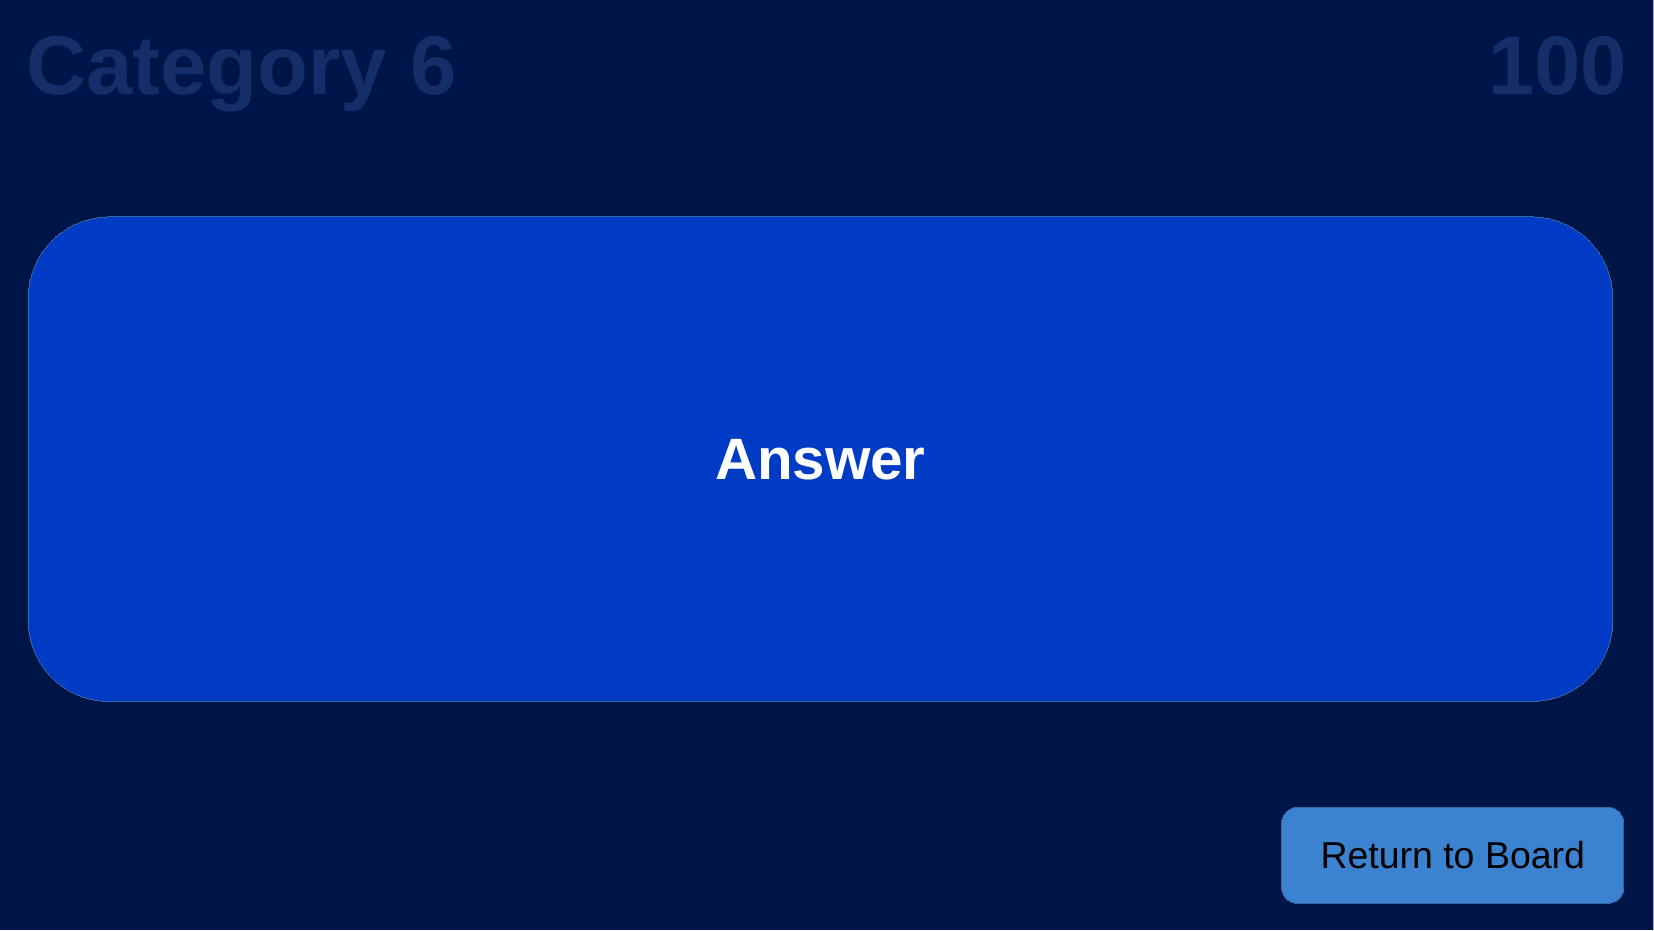

Category 6
100
Answer
Return to Board